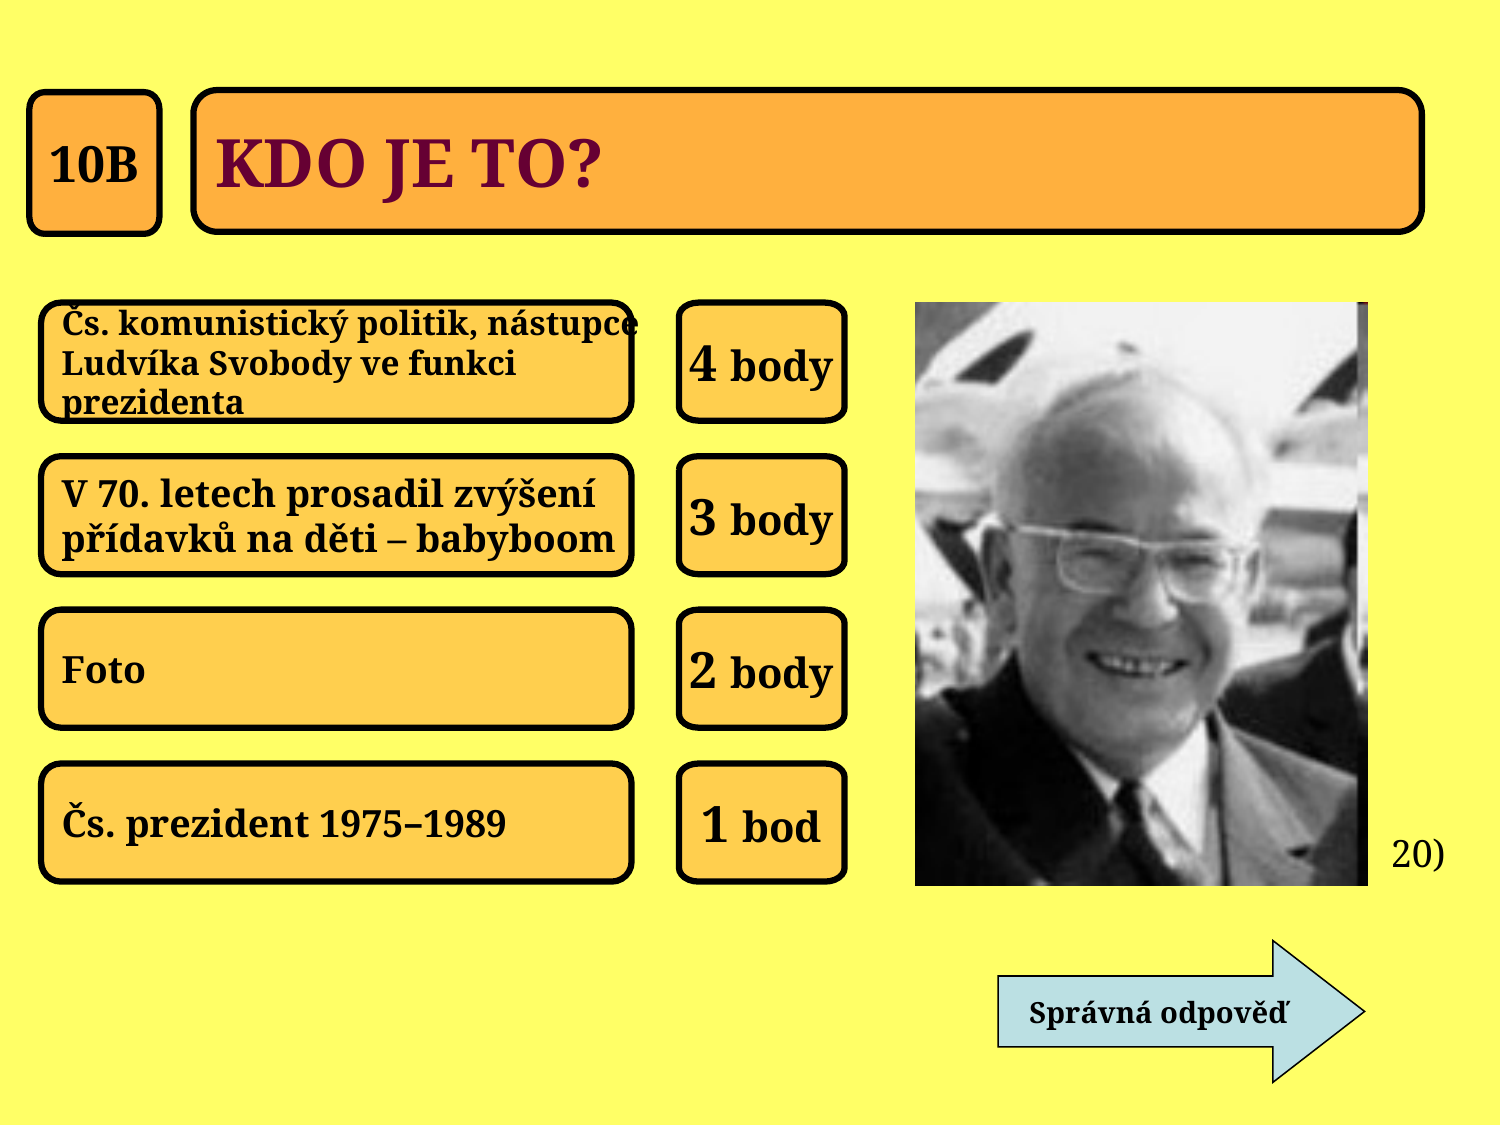

KDO JE TO?
10B
Čs. komunistický politik, nástupce
Ludvíka Svobody ve funkci
prezidenta
4 body
V 70. letech prosadil zvýšení
přídavků na děti – babyboom
3 body
Foto
2 body
Čs. prezident 1975−1989
1 bod
20)
Správná odpověď